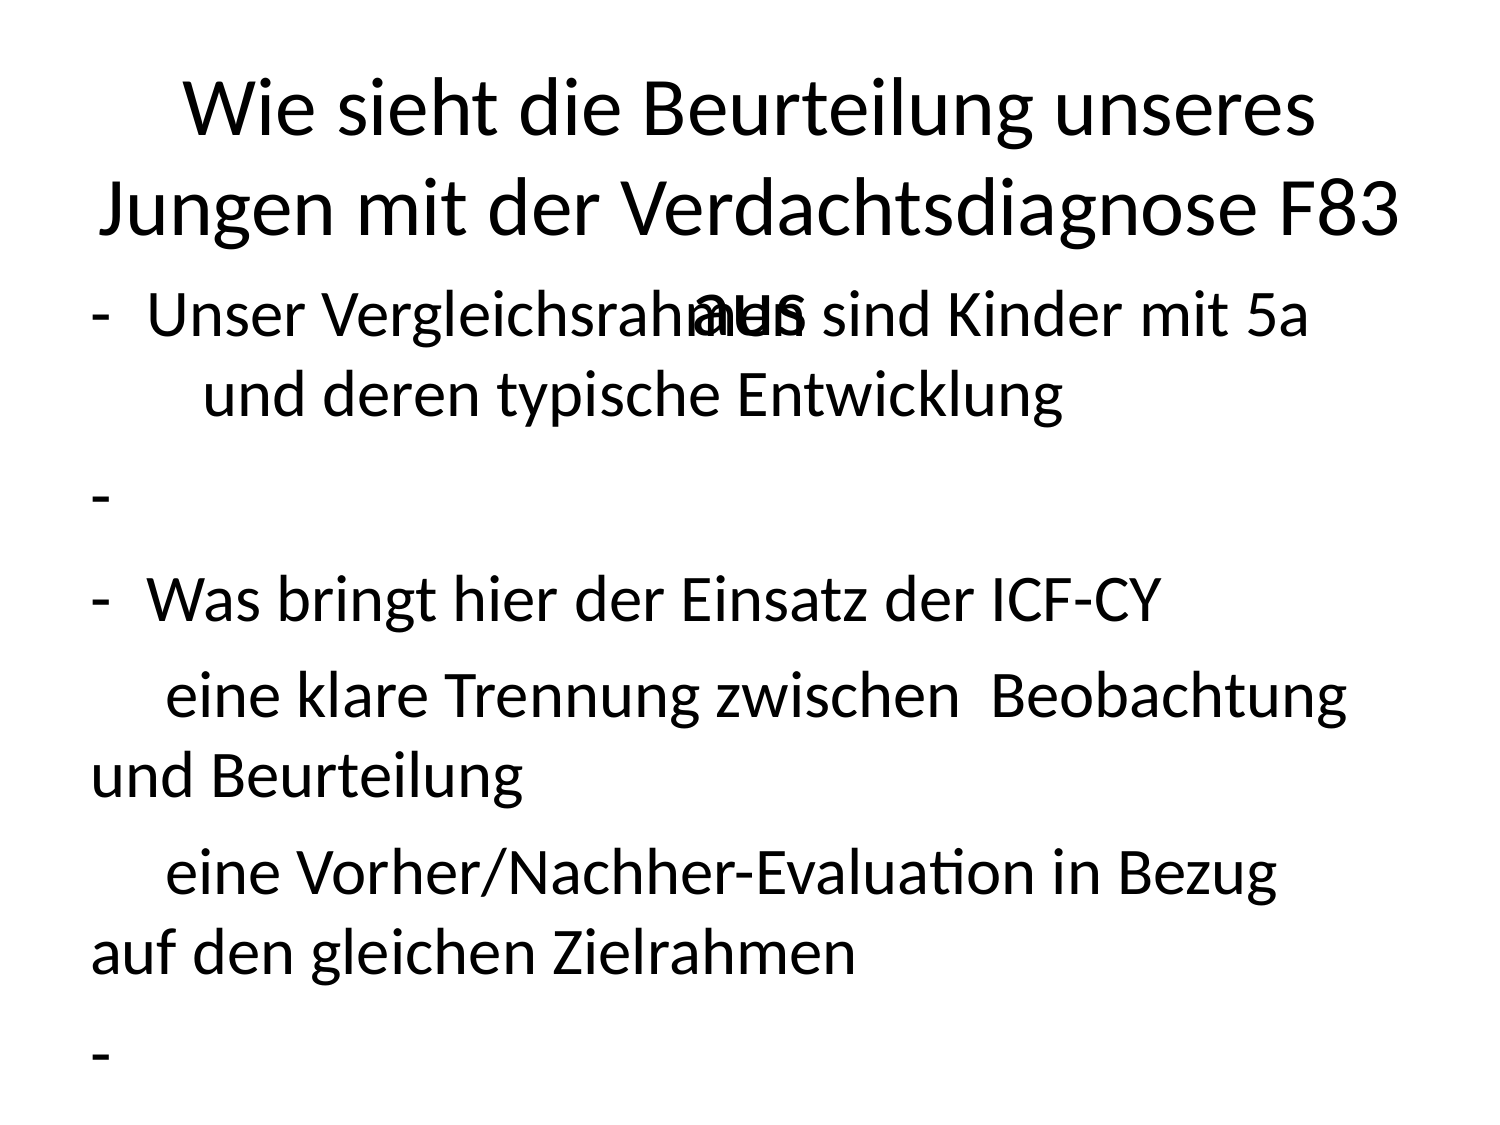

# Wie sieht die Beurteilung unseres Jungen mit der Verdachtsdiagnose F83 aus
Unser Vergleichsrahmen sind Kinder mit 5a und deren typische Entwicklung
Was bringt hier der Einsatz der ICF-CY
	eine klare Trennung zwischen 	Beobachtung und Beurteilung
	eine Vorher/Nachher-Evaluation in Bezug 	auf den gleichen Zielrahmen